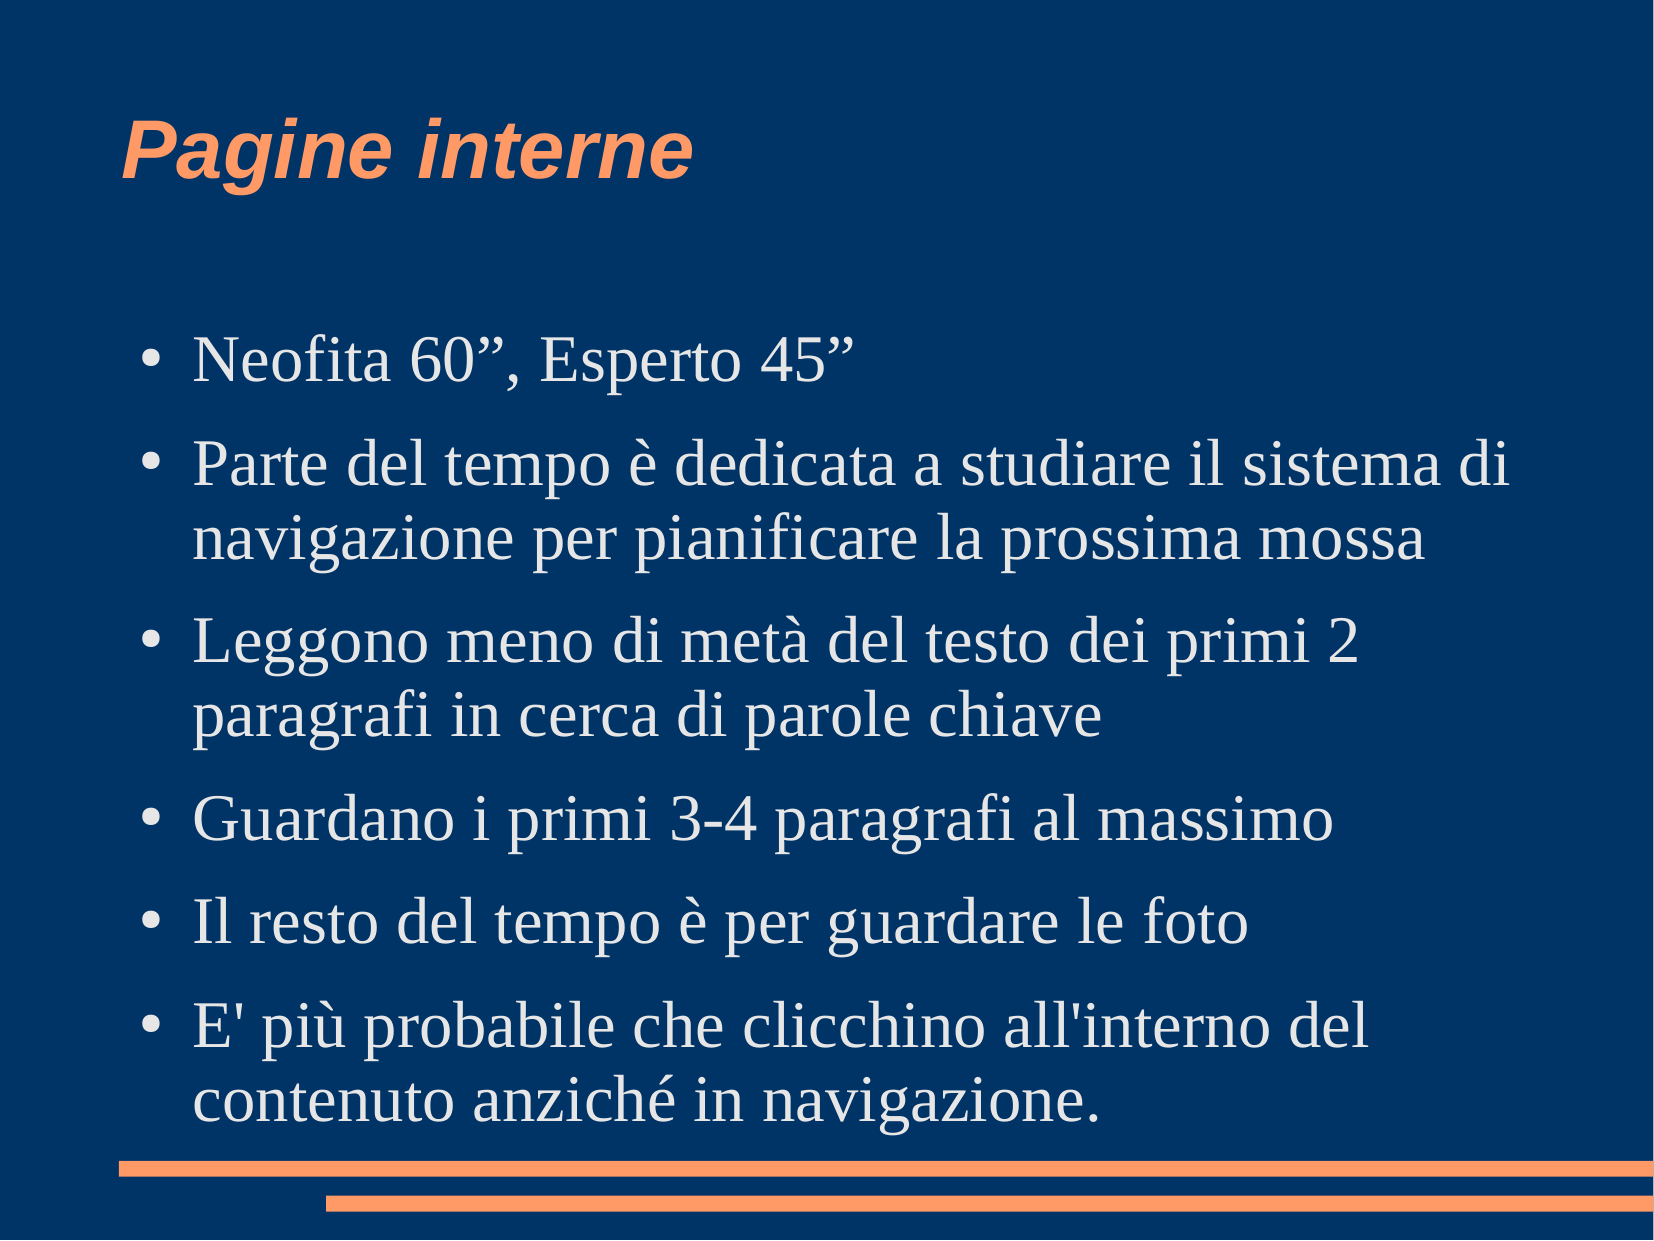

# Pagine interne
Neofita 60”, Esperto 45”
Parte del tempo è dedicata a studiare il sistema di navigazione per pianificare la prossima mossa
Leggono meno di metà del testo dei primi 2 paragrafi in cerca di parole chiave
Guardano i primi 3-4 paragrafi al massimo
Il resto del tempo è per guardare le foto
E' più probabile che clicchino all'interno del contenuto anziché in navigazione.